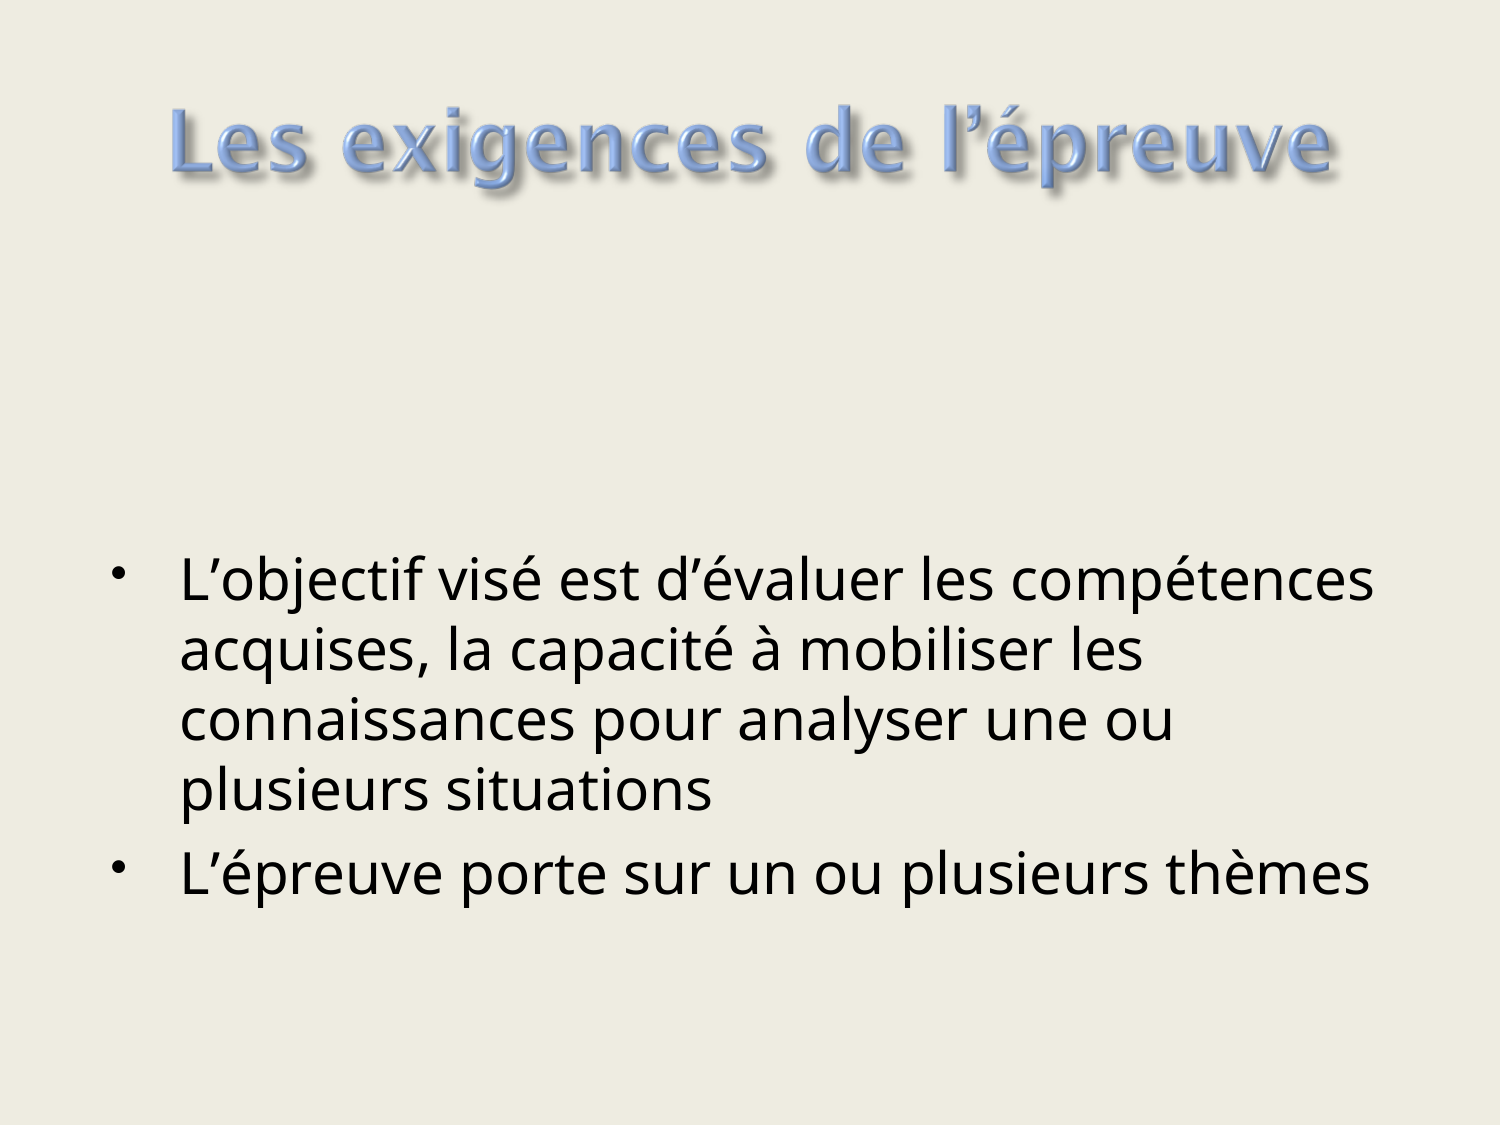

# L’objectif visé est d’évaluer les compétences acquises, la capacité à mobiliser les connaissances pour analyser une ou plusieurs situations
L’épreuve porte sur un ou plusieurs thèmes